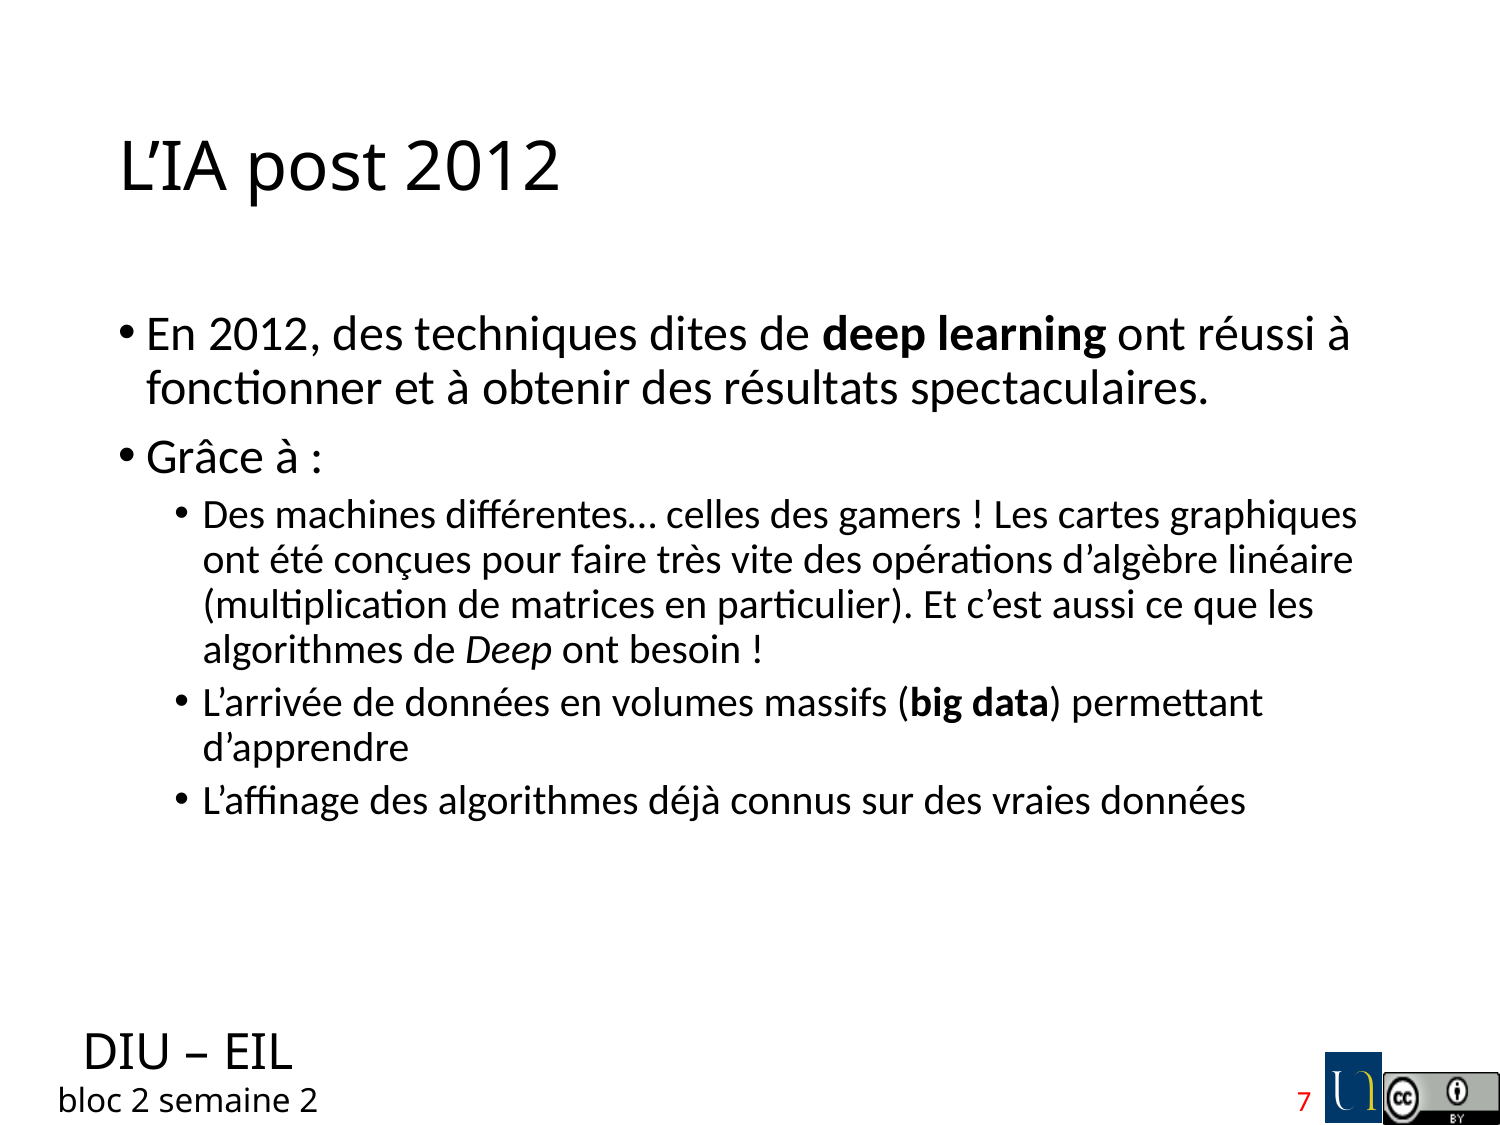

# L’IA post 2012
En 2012, des techniques dites de deep learning ont réussi à fonctionner et à obtenir des résultats spectaculaires.
Grâce à :
Des machines différentes… celles des gamers ! Les cartes graphiques ont été conçues pour faire très vite des opérations d’algèbre linéaire (multiplication de matrices en particulier). Et c’est aussi ce que les algorithmes de Deep ont besoin !
L’arrivée de données en volumes massifs (big data) permettant d’apprendre
L’affinage des algorithmes déjà connus sur des vraies données